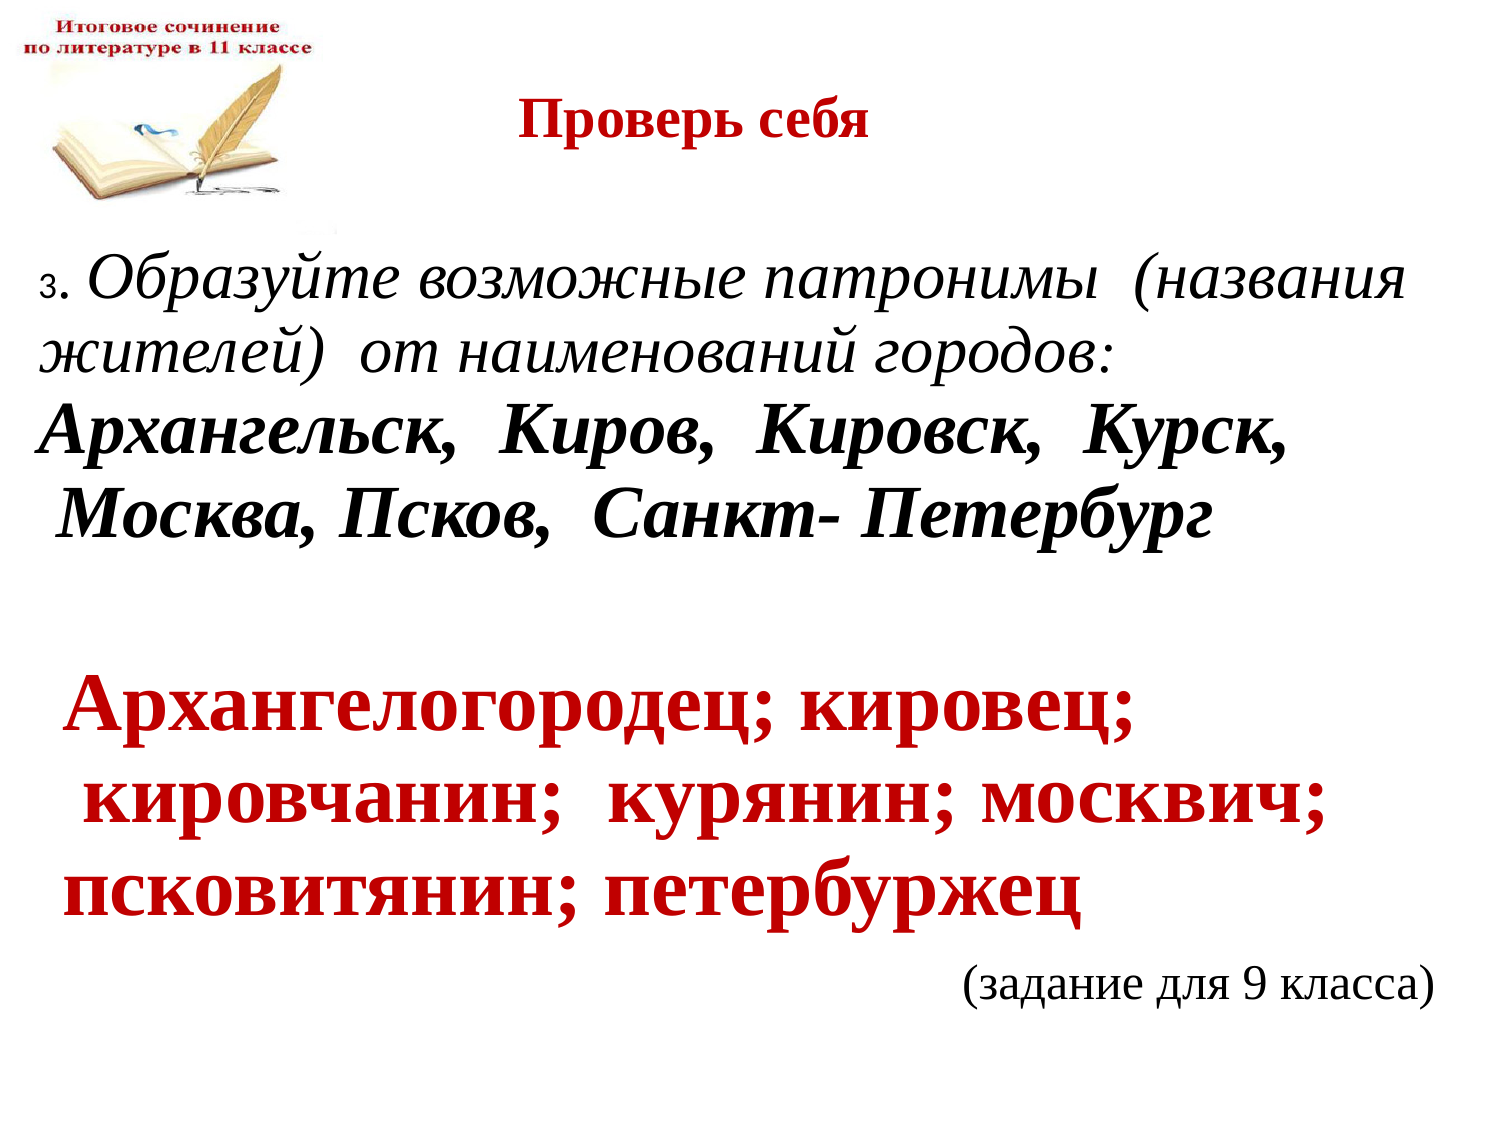

Проверь себя
3. Образуйте возможные патронимы (названия
жителей) от наименований городов:
Архангельск, Киров, Кировск, Курск,
 Москва, Псков, Санкт- Петербург
Архангелогородец; кировец;
 кировчанин; курянин; москвич;
псковитянин; петербуржец
 (задание для 9 класса)